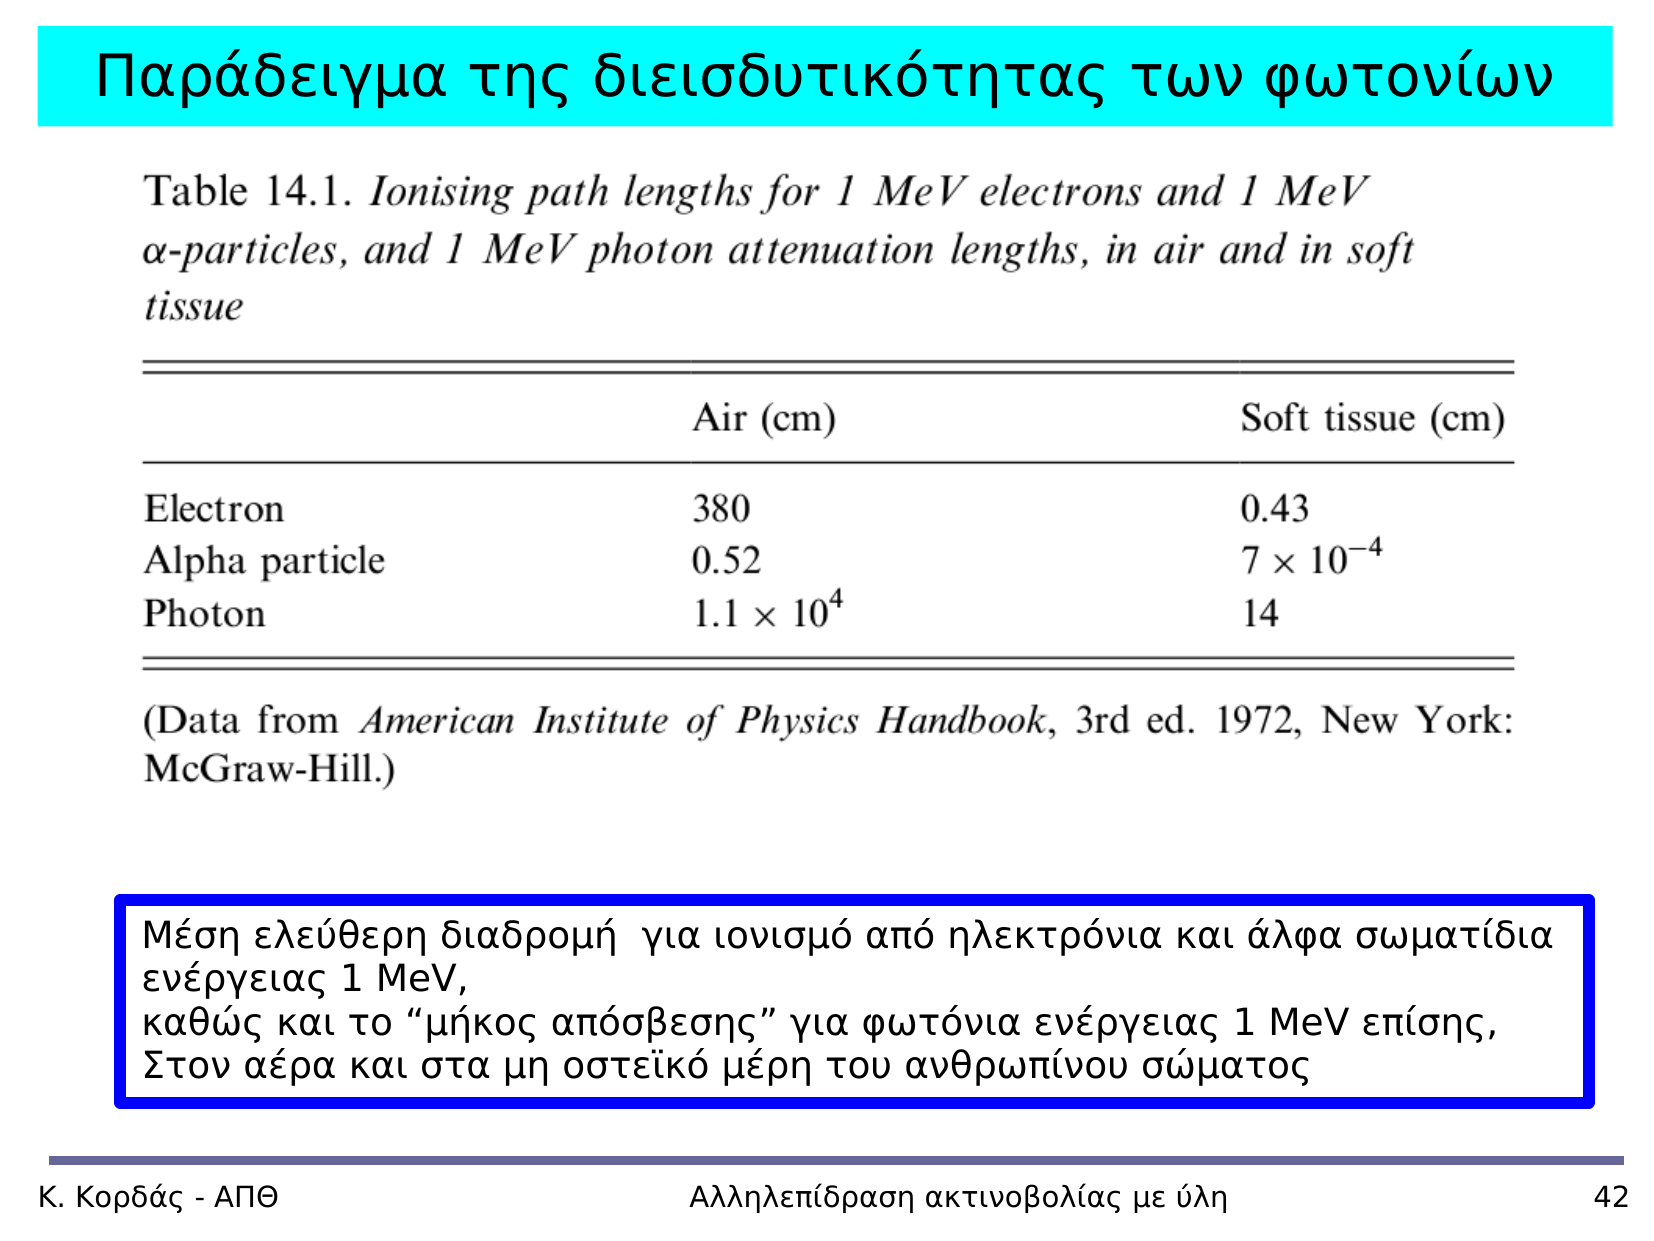

# Παράδειγμα της διεισδυτικότητας των φωτονίων
Μέση ελεύθερη διαδρομή για ιονισμό από ηλεκτρόνια και άλφα σωματίδια
ενέργειας 1 MeV,
καθώς και το “μήκος απόσβεσης” για φωτόνια ενέργειας 1 MeV επίσης,
Στον αέρα και στα μη οστεϊκό μέρη του ανθρωπίνου σώματος
Κ. Κορδάς - ΑΠΘ
Αλληλεπίδραση ακτινοβολίας με ύλη
42